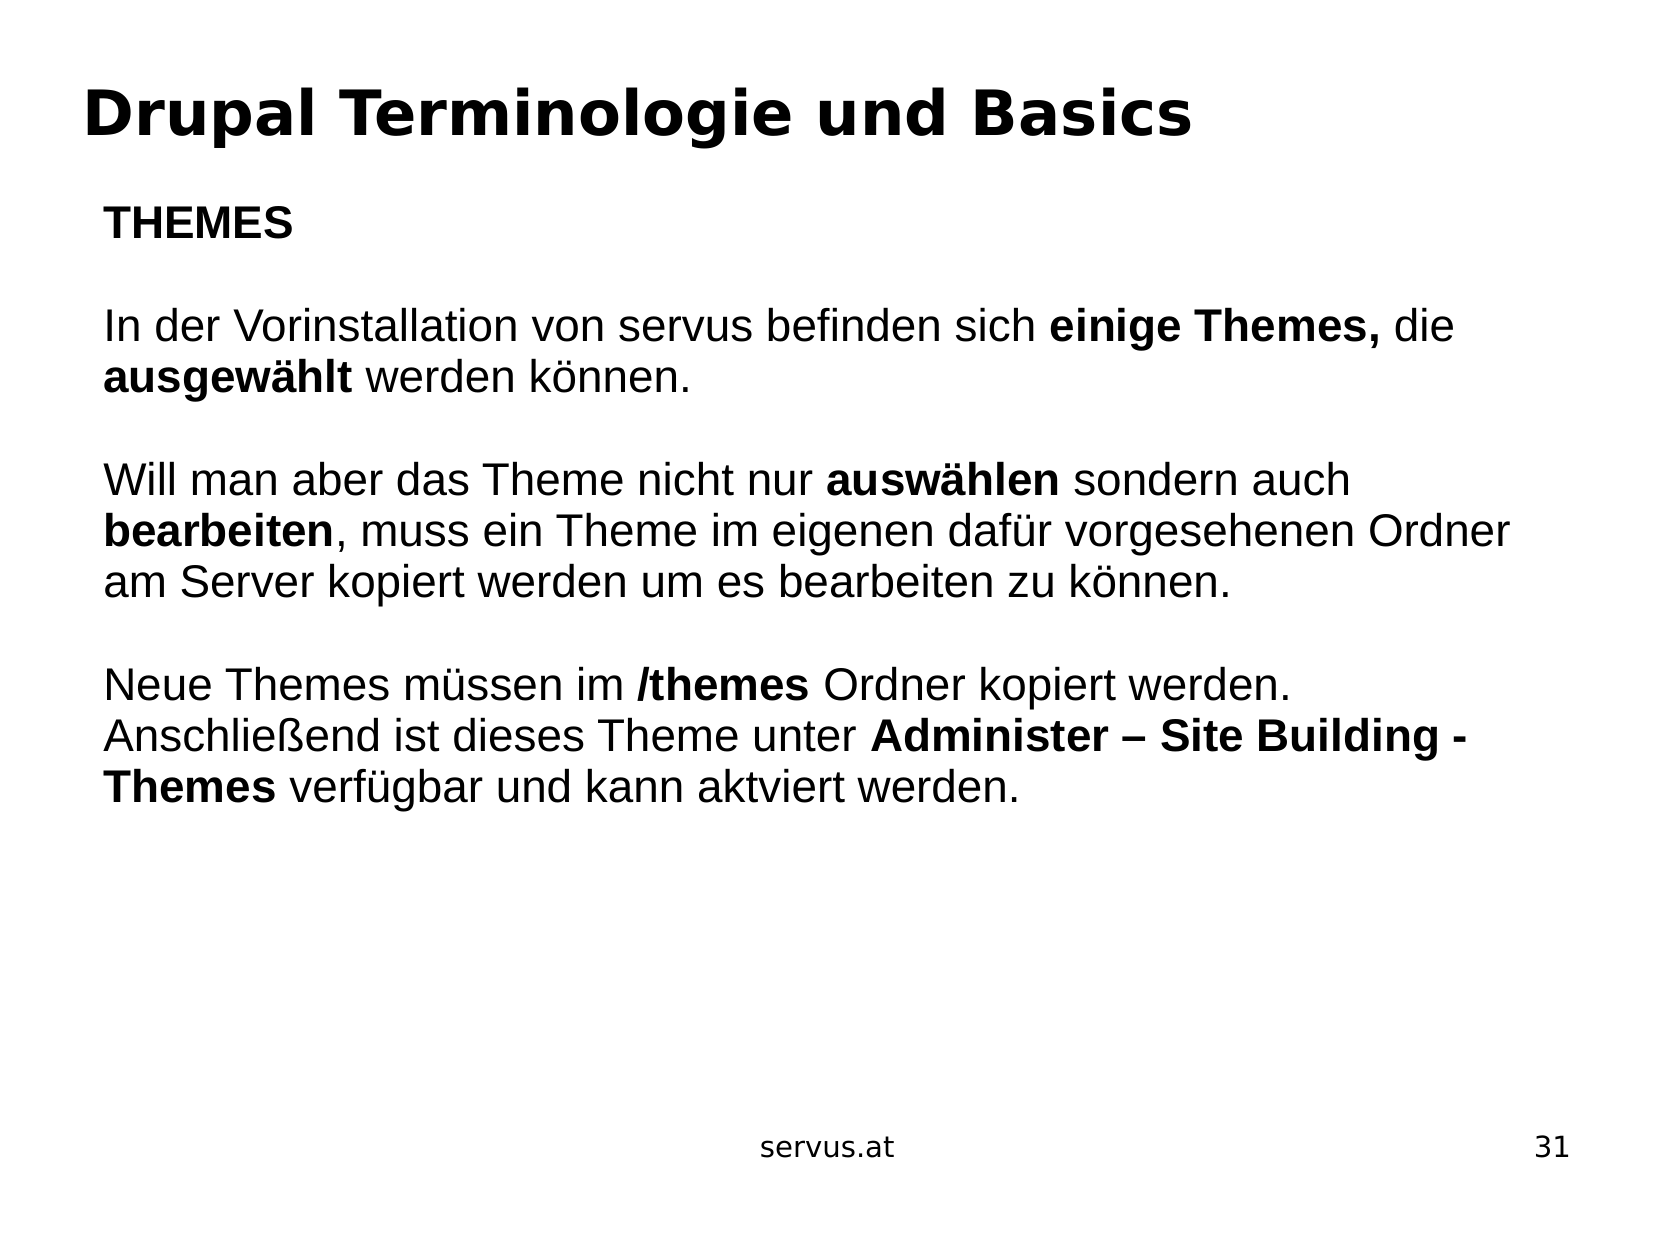

# Drupal Terminologie und Basics
THEMES
In der Vorinstallation von servus befinden sich einige Themes, die ausgewählt werden können.
Will man aber das Theme nicht nur auswählen sondern auch bearbeiten, muss ein Theme im eigenen dafür vorgesehenen Ordner am Server kopiert werden um es bearbeiten zu können.
Neue Themes müssen im /themes Ordner kopiert werden. Anschließend ist dieses Theme unter Administer – Site Building - Themes verfügbar und kann aktviert werden.
servus.at
31